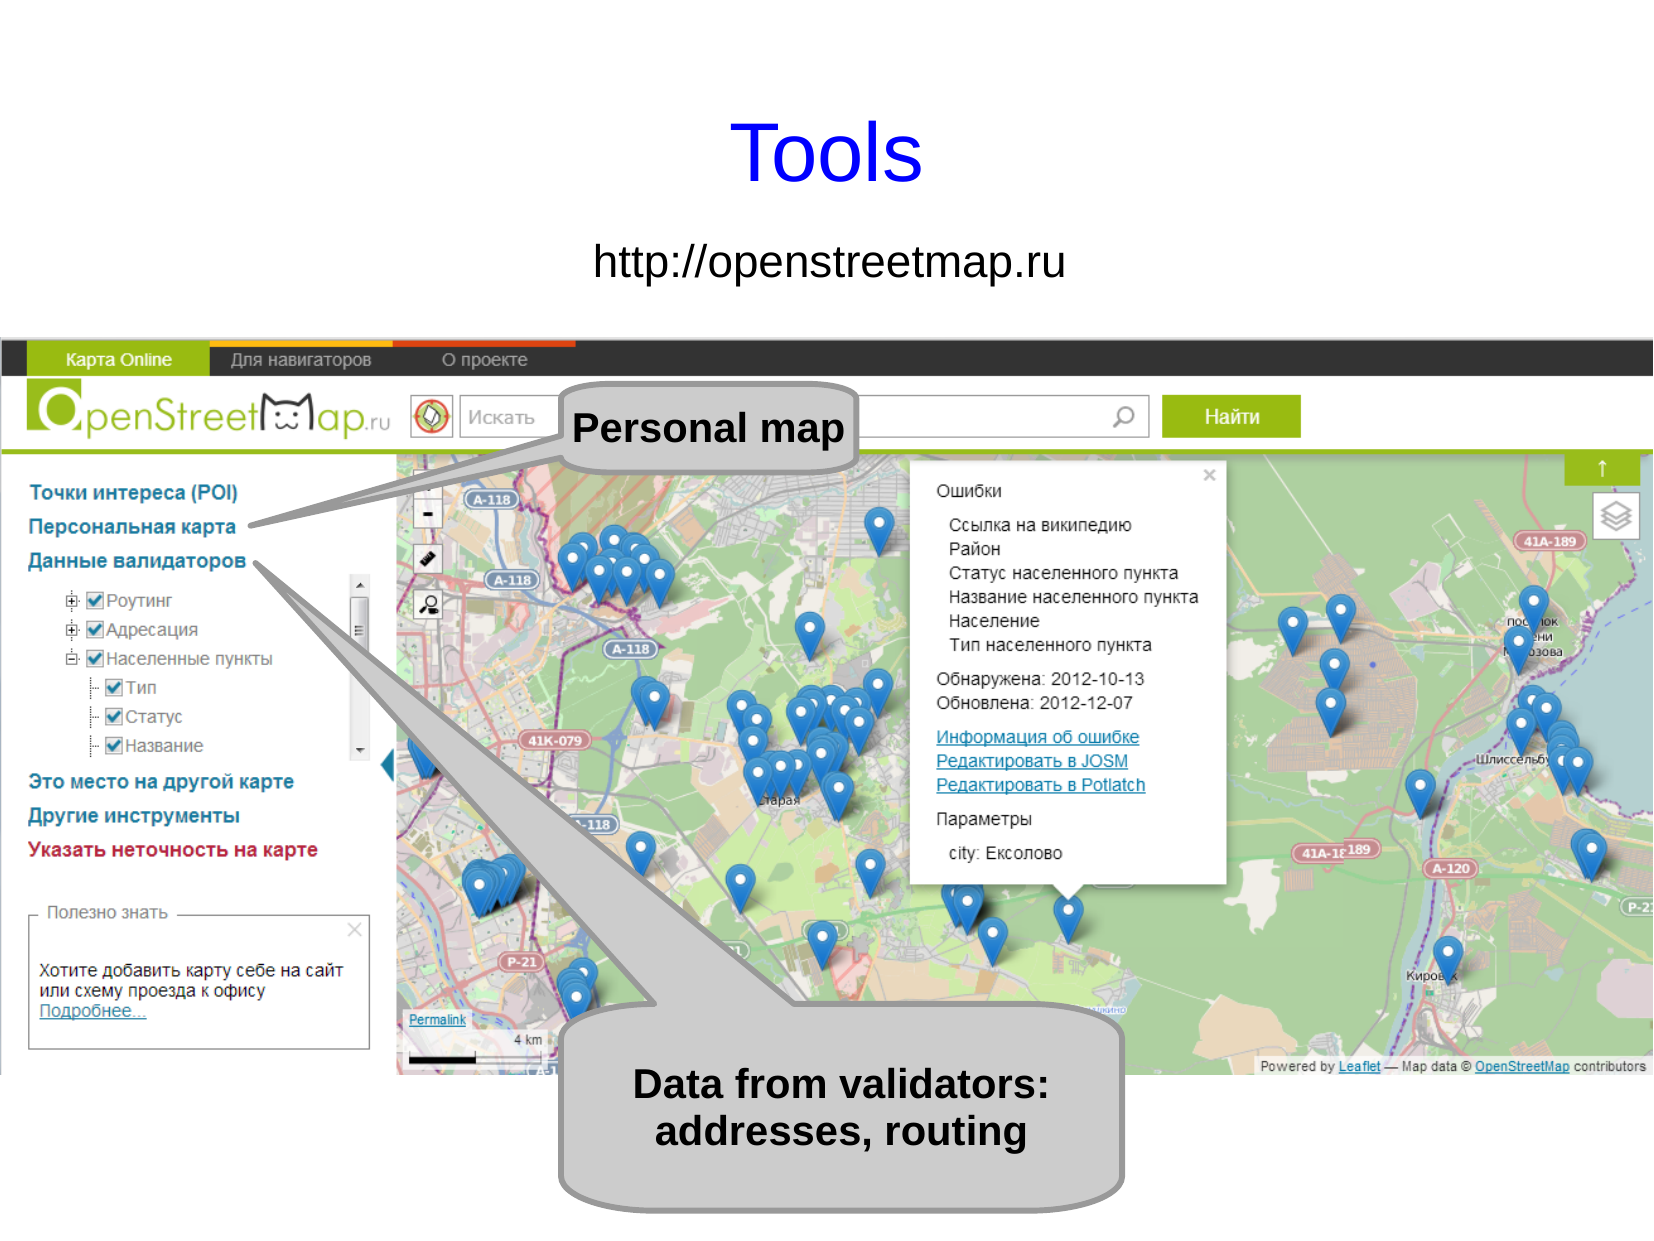

# Tools
http://openstreetmap.ru
Personal map
Data from validators:
addresses, routing